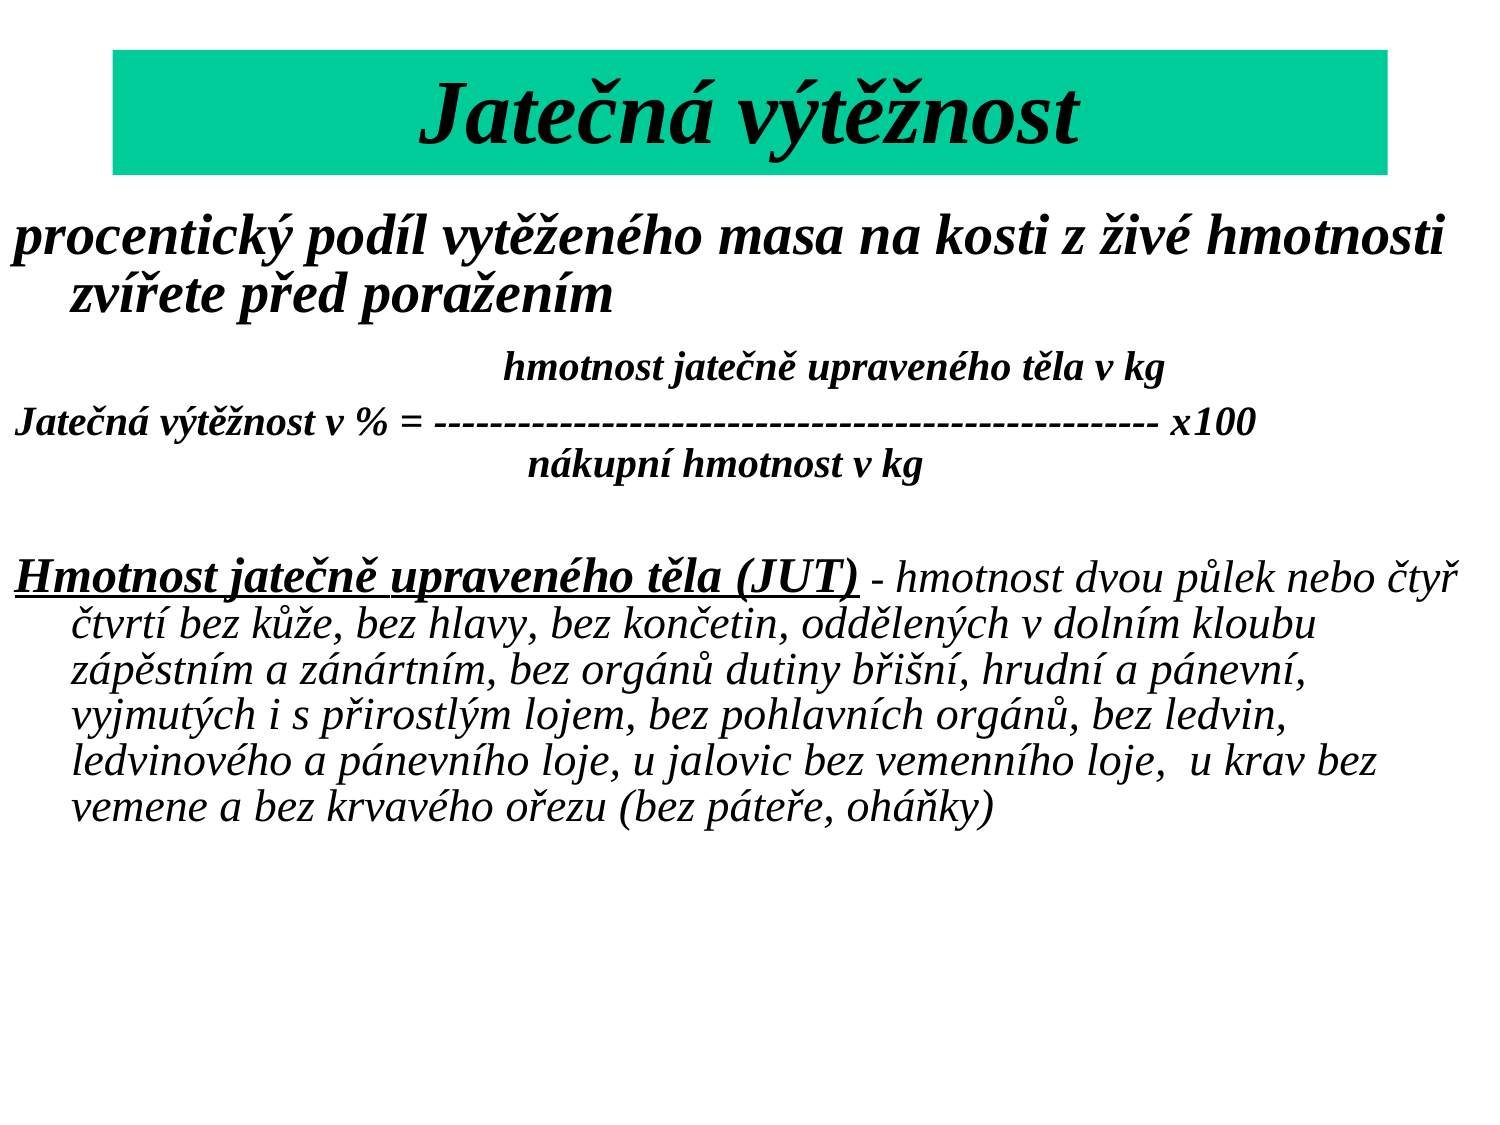

# Jatečná výtěžnost
procentický podíl vytěženého masa na kosti z živé hmotnosti zvířete před poražením
			 hmotnost jatečně upraveného těla v kg
Jatečná výtěžnost v % = ---------------------------------------------------- x100 				 nákupní hmotnost v kg
Hmotnost jatečně upraveného těla (JUT) - hmotnost dvou půlek nebo čtyř čtvrtí bez kůže, bez hlavy, bez končetin, oddělených v dolním kloubu zápěstním a zánártním, bez orgánů dutiny břišní, hrudní a pánevní, vyjmutých i s přirostlým lojem, bez pohlavních orgánů, bez ledvin, ledvinového a pánevního loje, u jalovic bez vemenního loje, u krav bez vemene a bez krvavého ořezu (bez páteře, oháňky)